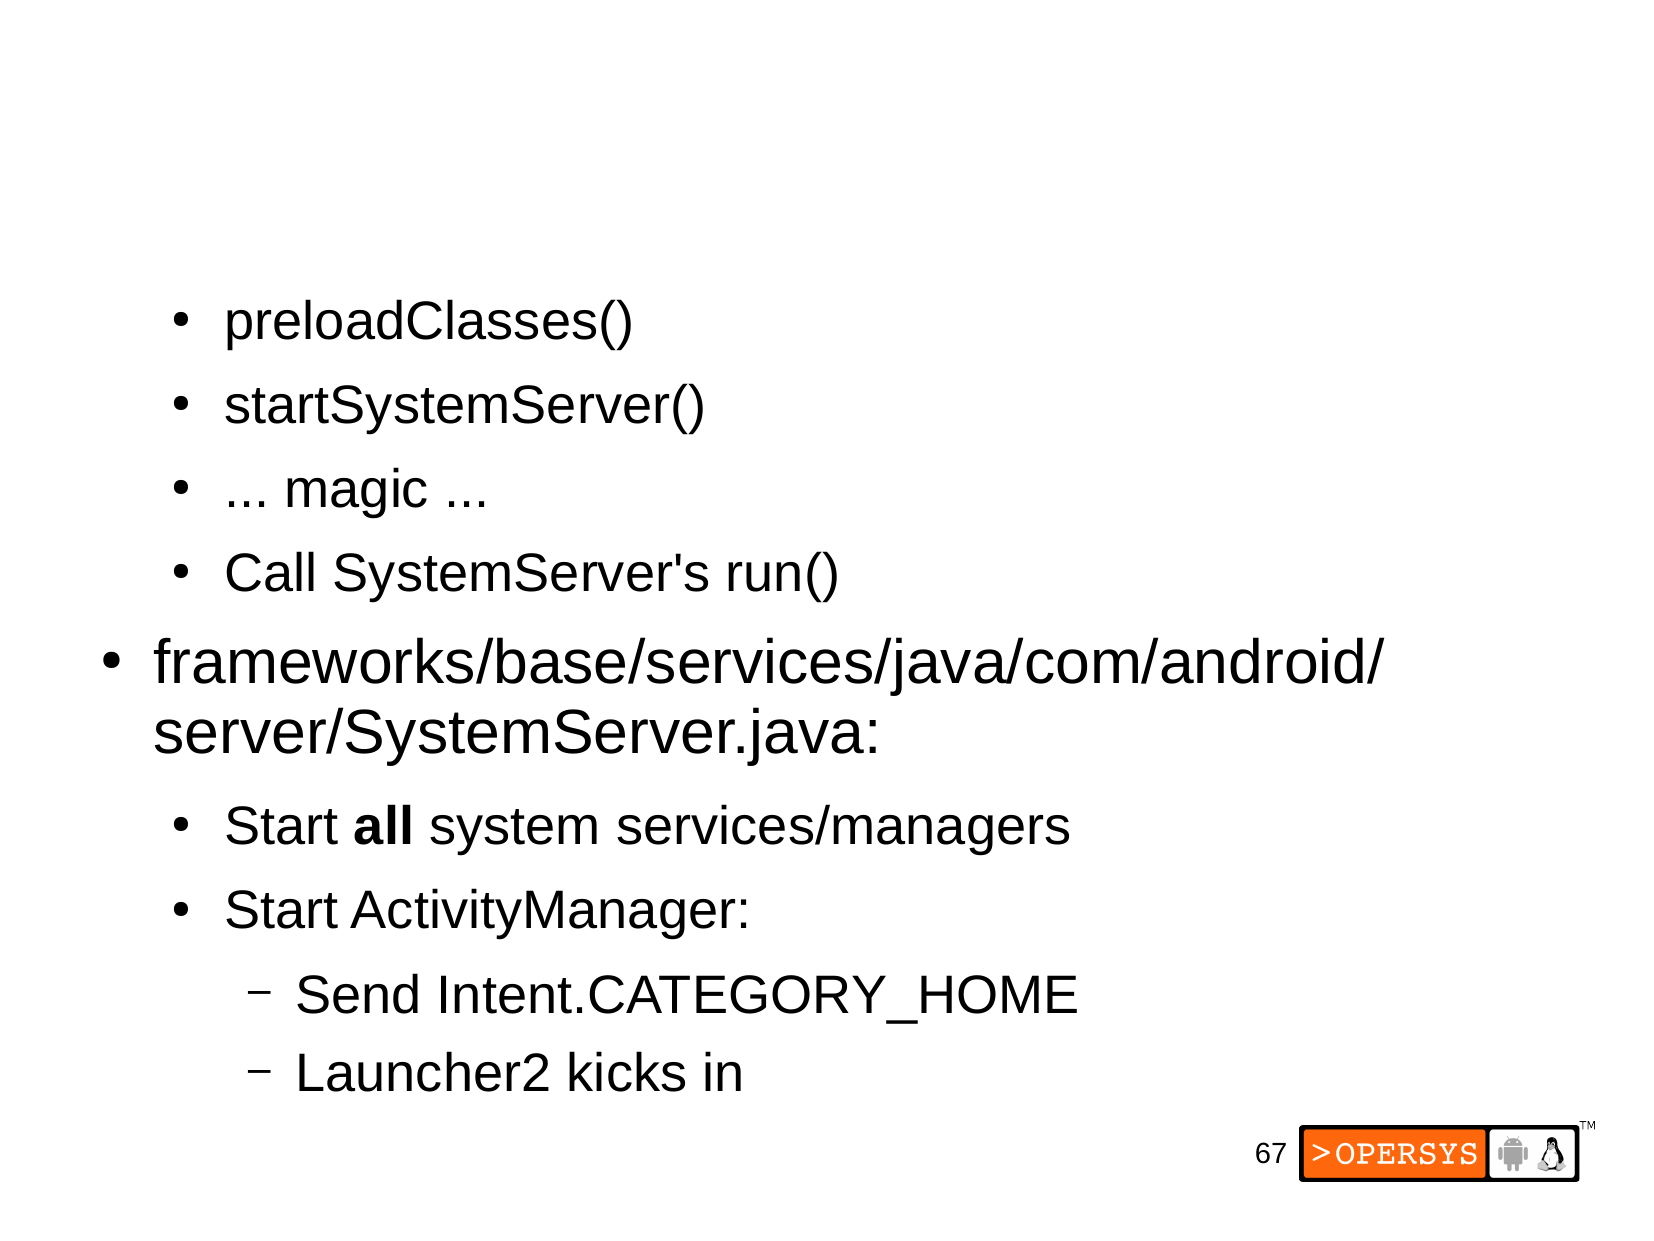

# preloadClasses()
startSystemServer()
... magic ...
Call SystemServer's run()
frameworks/base/services/java/com/android/server/SystemServer.java:
Start all system services/managers
Start ActivityManager:
Send Intent.CATEGORY_HOME
Launcher2 kicks in